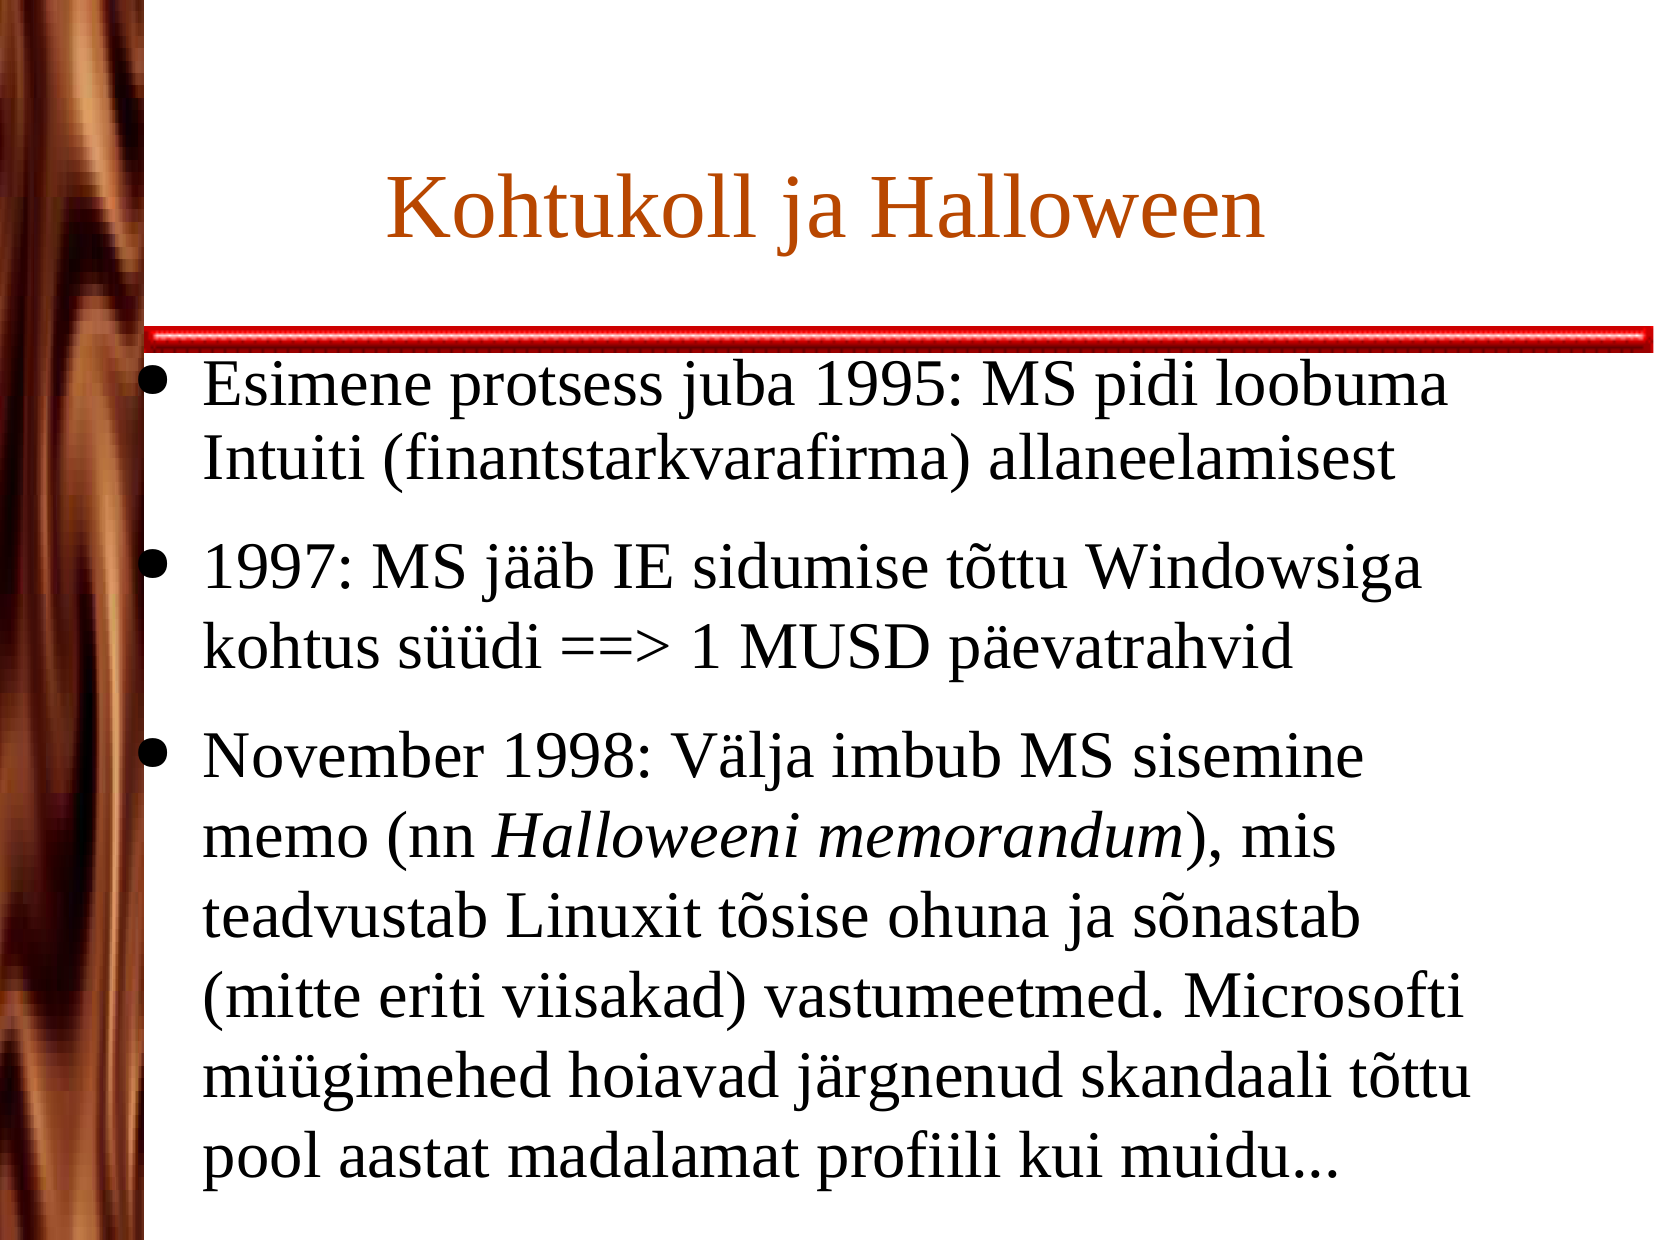

# Kohtukoll ja Halloween
Esimene protsess juba 1995: MS pidi loobuma Intuiti (finantstarkvarafirma) allaneelamisest
1997: MS jääb IE sidumise tõttu Windowsiga kohtus süüdi ==> 1 MUSD päevatrahvid
November 1998: Välja imbub MS sisemine memo (nn Halloweeni memorandum), mis teadvustab Linuxit tõsise ohuna ja sõnastab (mitte eriti viisakad) vastumeetmed. Microsofti müügimehed hoiavad järgnenud skandaali tõttu pool aastat madalamat profiili kui muidu...